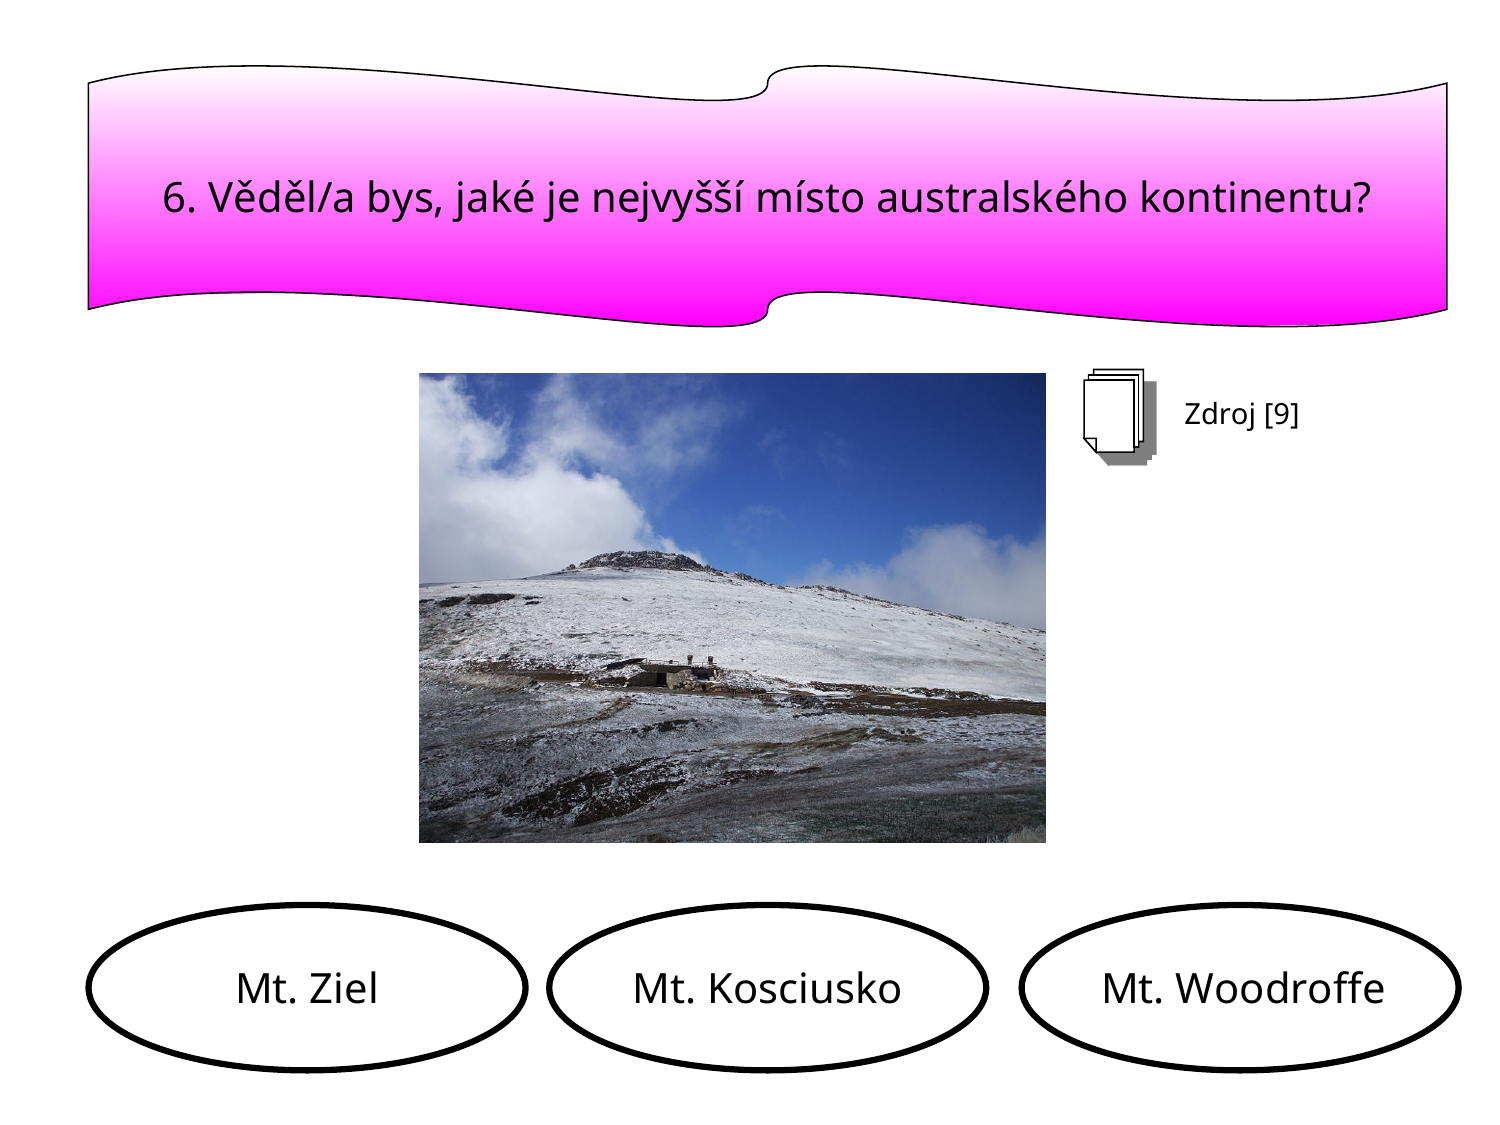

6. Věděl/a bys, jaké je nejvyšší místo australského kontinentu?
Zdroj [9]
Mt. Ziel
Mt. Kosciusko
Mt. Woodroffe